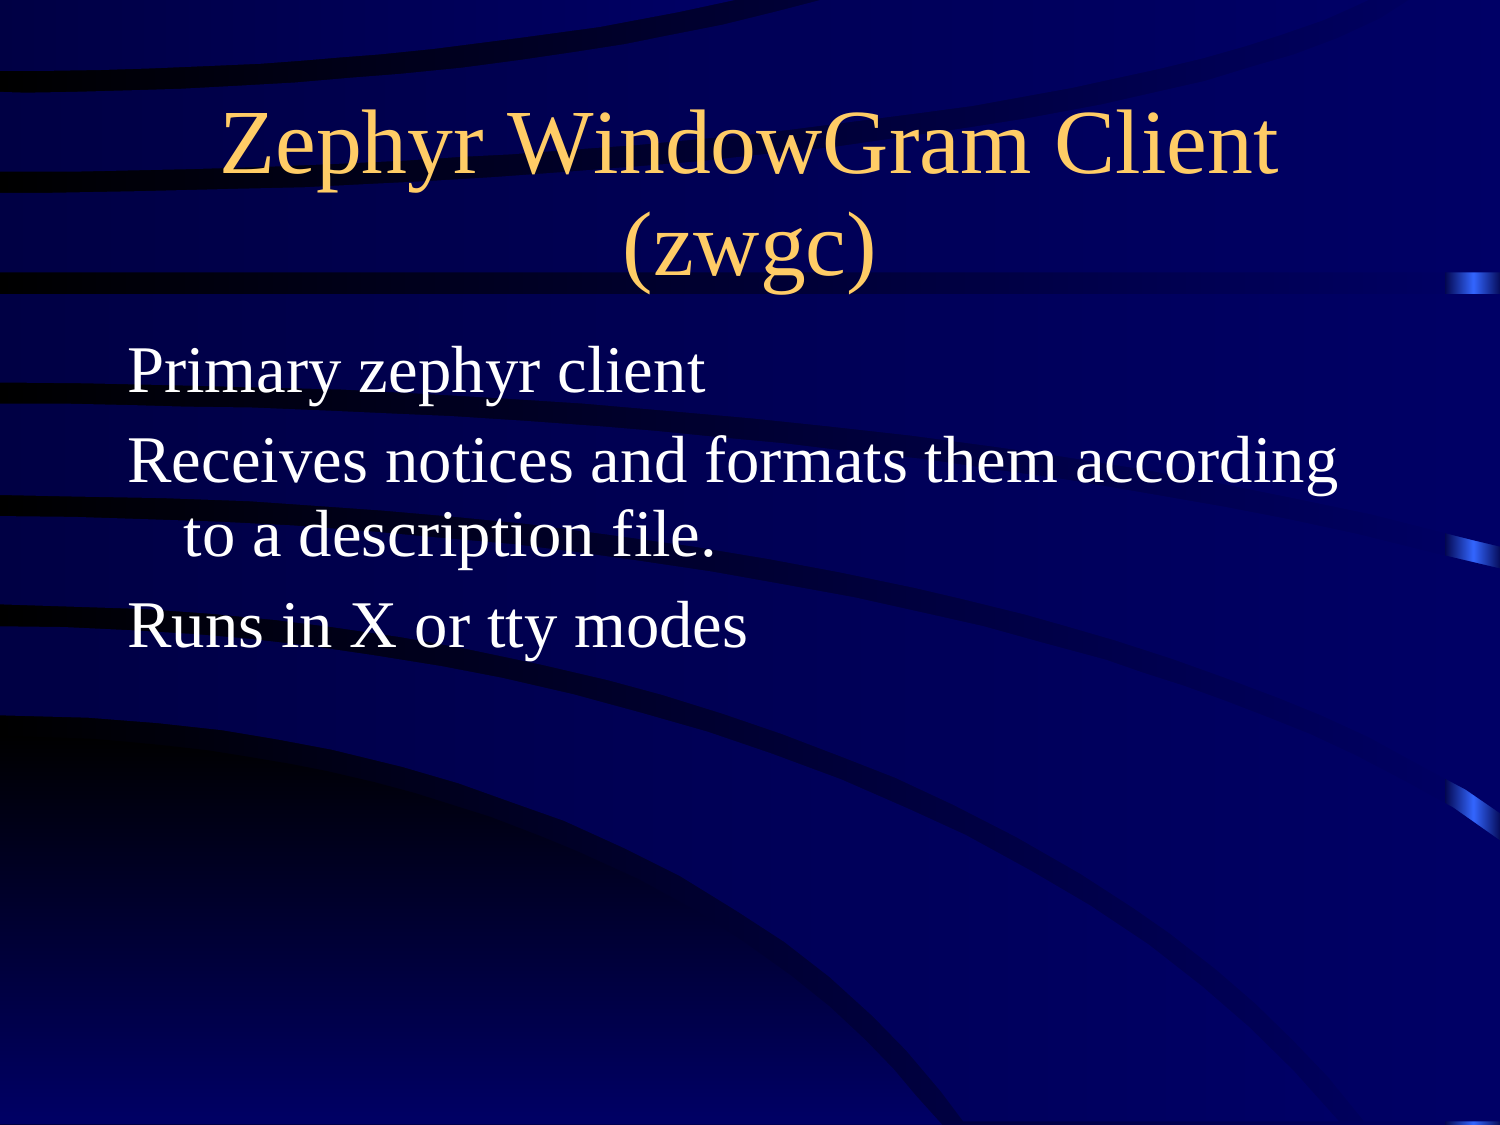

# Zephyr WindowGram Client (zwgc)
Primary zephyr client
Receives notices and formats them according to a description file.
Runs in X or tty modes